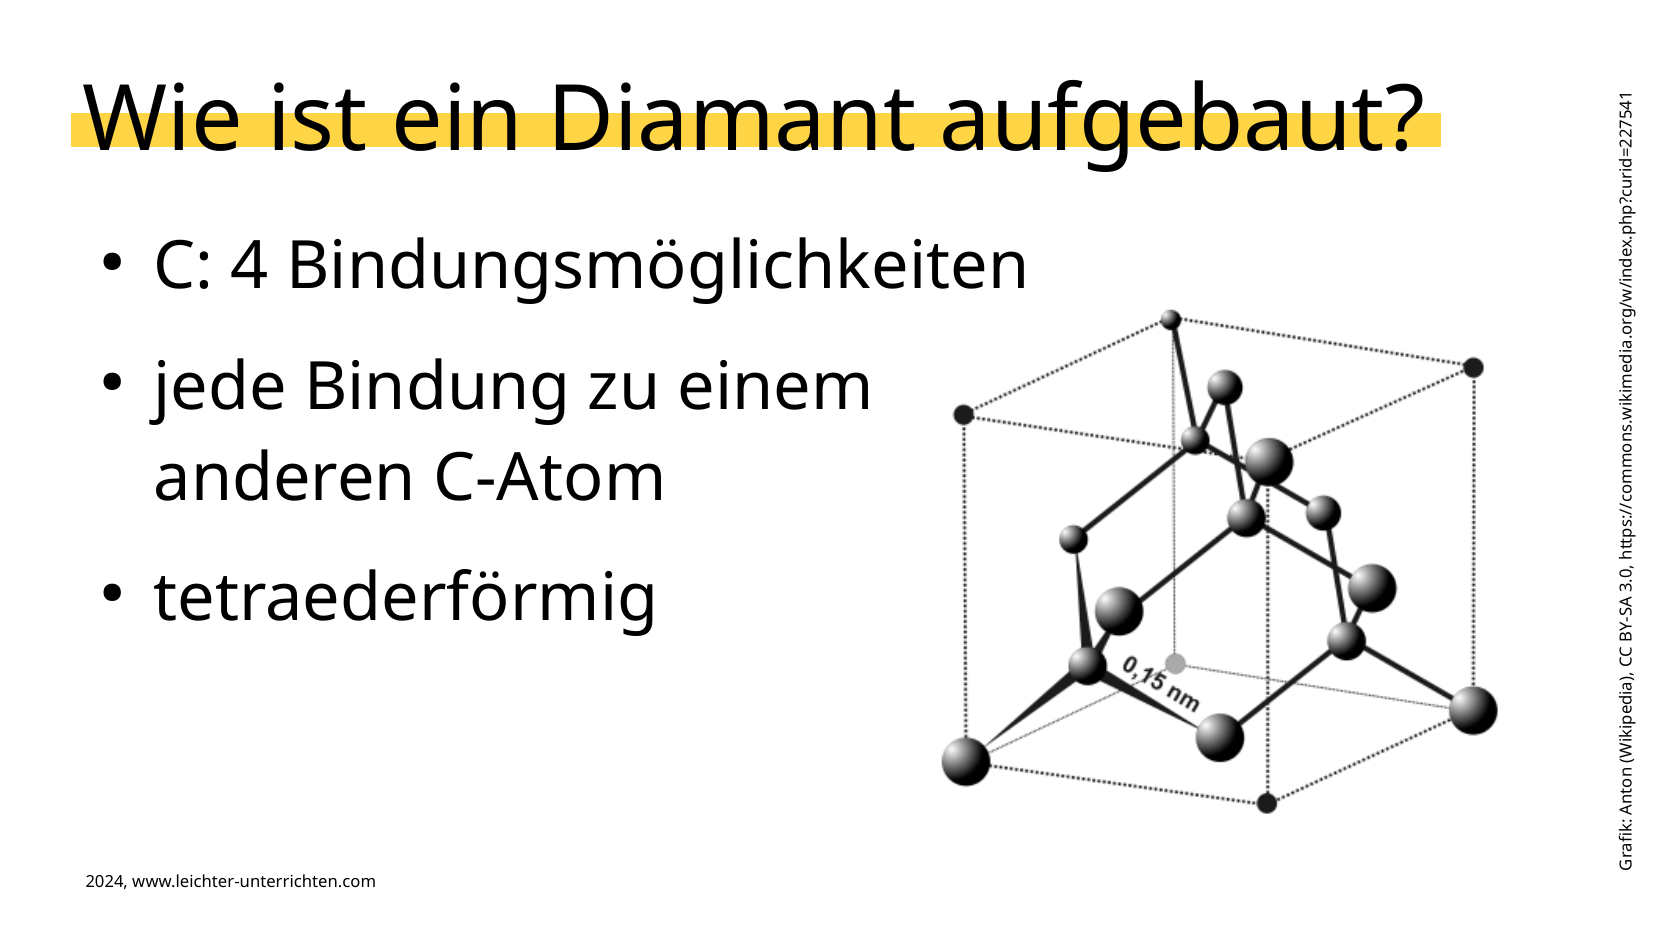

# Wie ist ein Diamant aufgebaut?
C: 4 Bindungsmöglichkeiten
jede Bindung zu einem
anderen C-Atom
tetraederförmig
Grafik: Anton (Wikipedia), CC BY-SA 3.0, https://commons.wikimedia.org/w/index.php?curid=227541